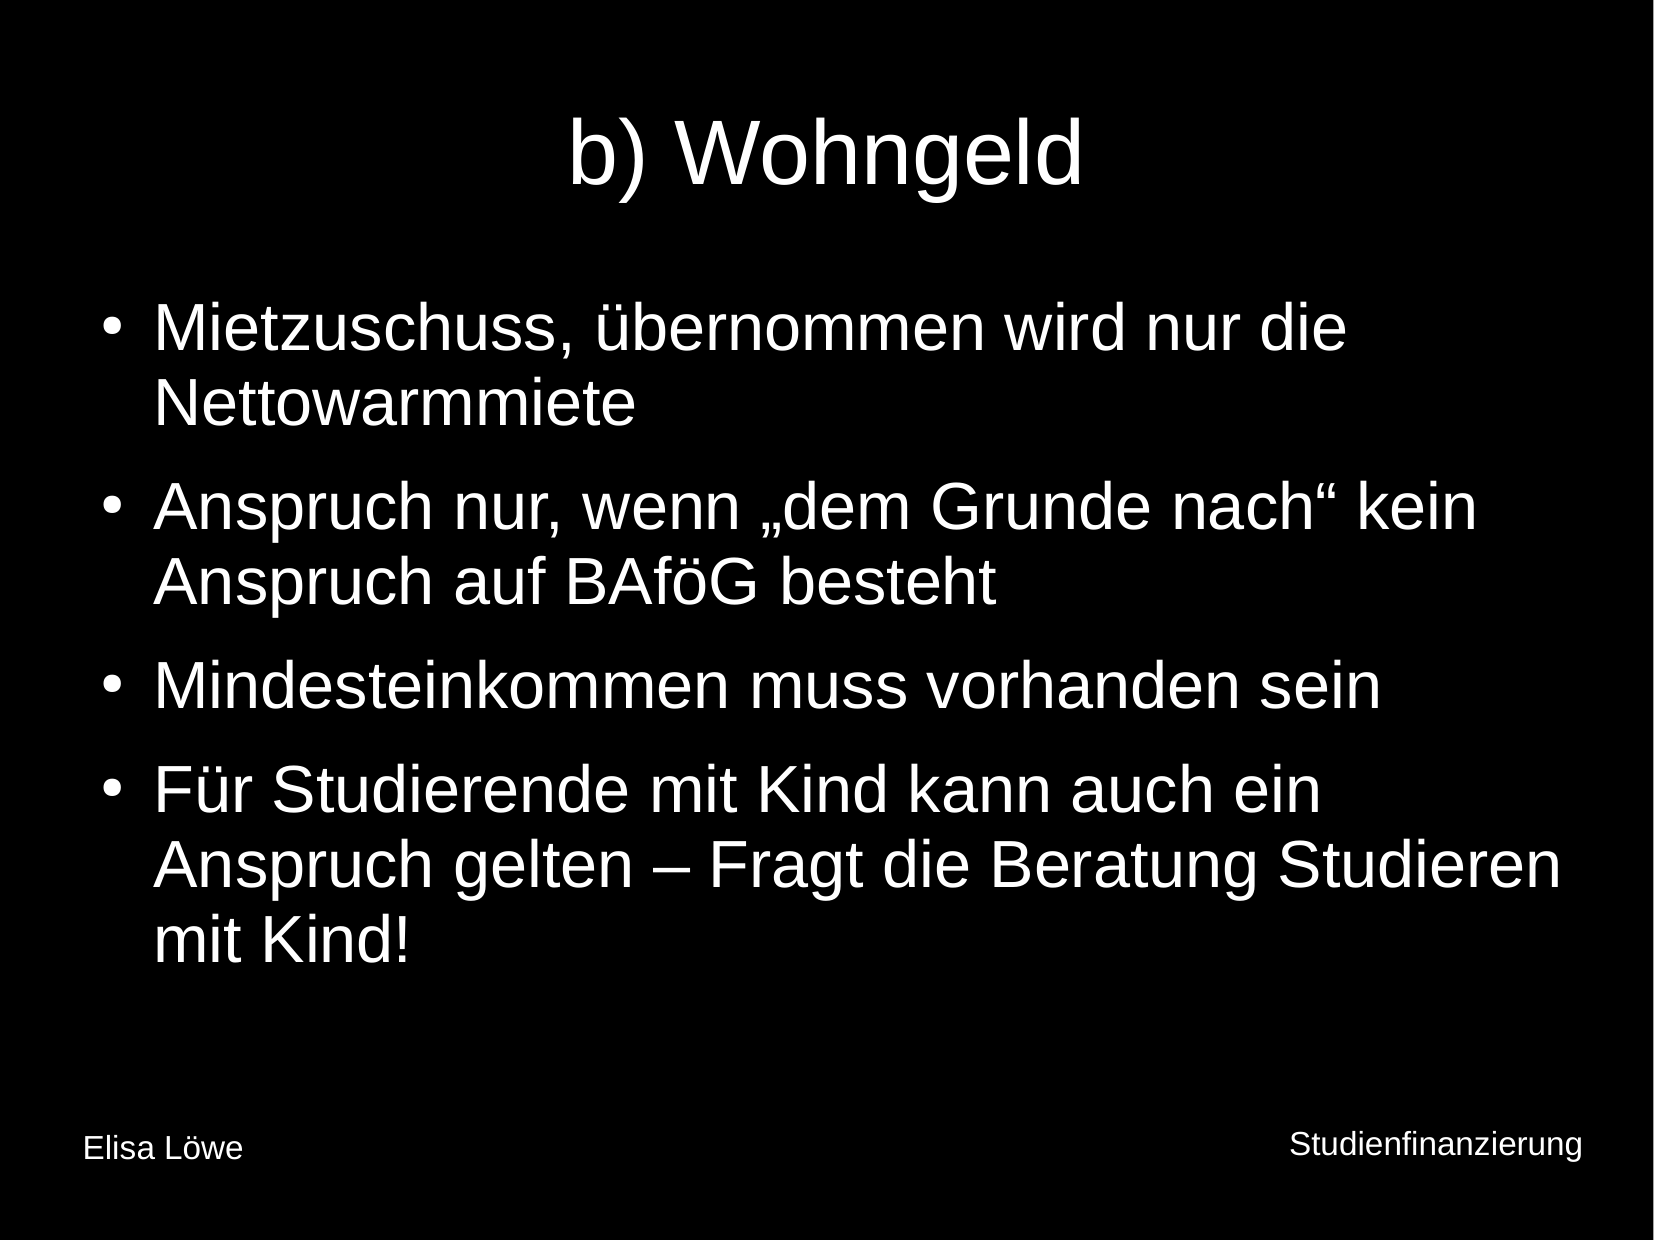

# b) Wohngeld
Mietzuschuss, übernommen wird nur die Nettowarmmiete
Anspruch nur, wenn „dem Grunde nach“ kein Anspruch auf BAföG besteht
Mindesteinkommen muss vorhanden sein
Für Studierende mit Kind kann auch ein Anspruch gelten – Fragt die Beratung Studieren mit Kind!
 Studienfinanzierung
Elisa Löwe